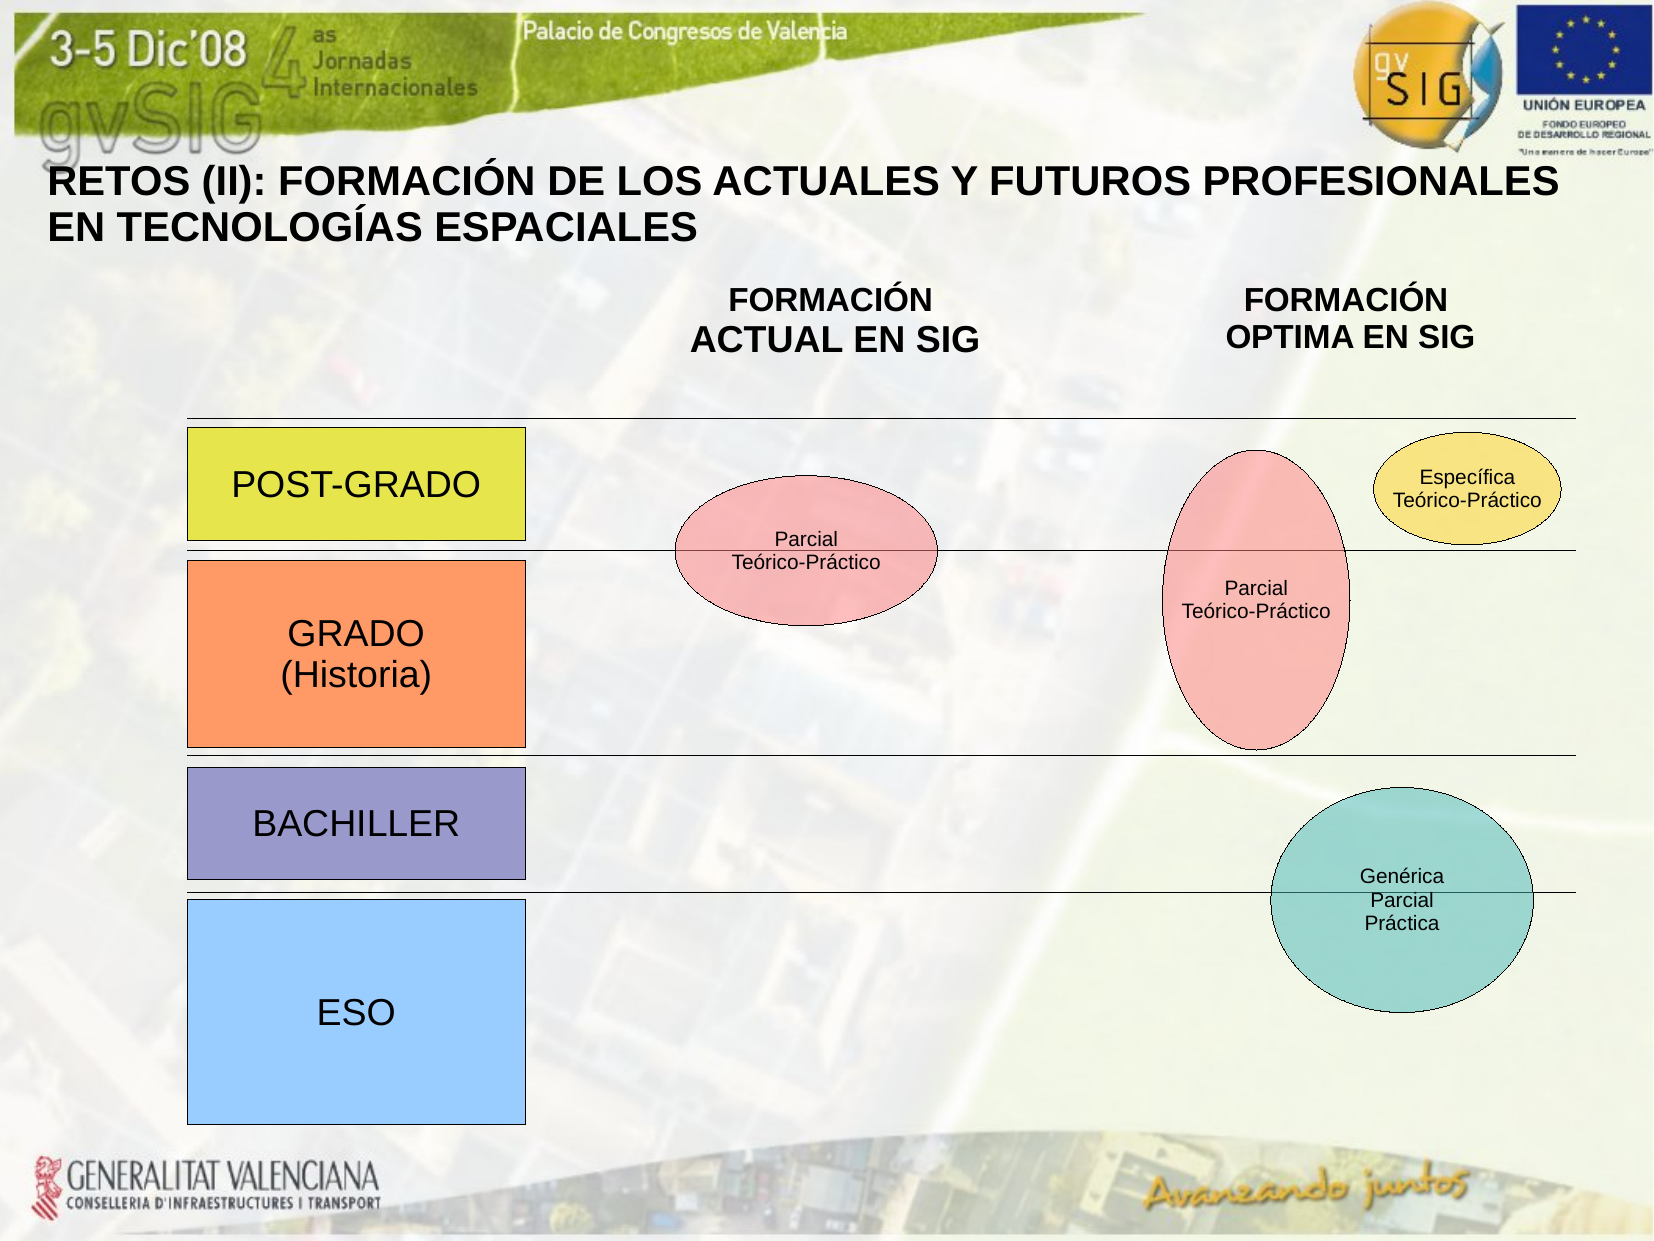

RETOS (II): FORMACIÓN DE LOS ACTUALES Y FUTUROS PROFESIONALES
EN TECNOLOGÍAS ESPACIALES
FORMACIÓN
ACTUAL EN SIG
FORMACIÓN
OPTIMA EN SIG
POST-GRADO
Específica
Teórico-Práctico
Parcial
Teórico-Práctico
Parcial
Teórico-Práctico
GRADO
(Historia)
BACHILLER
Genérica
Parcial
Práctica
ESO